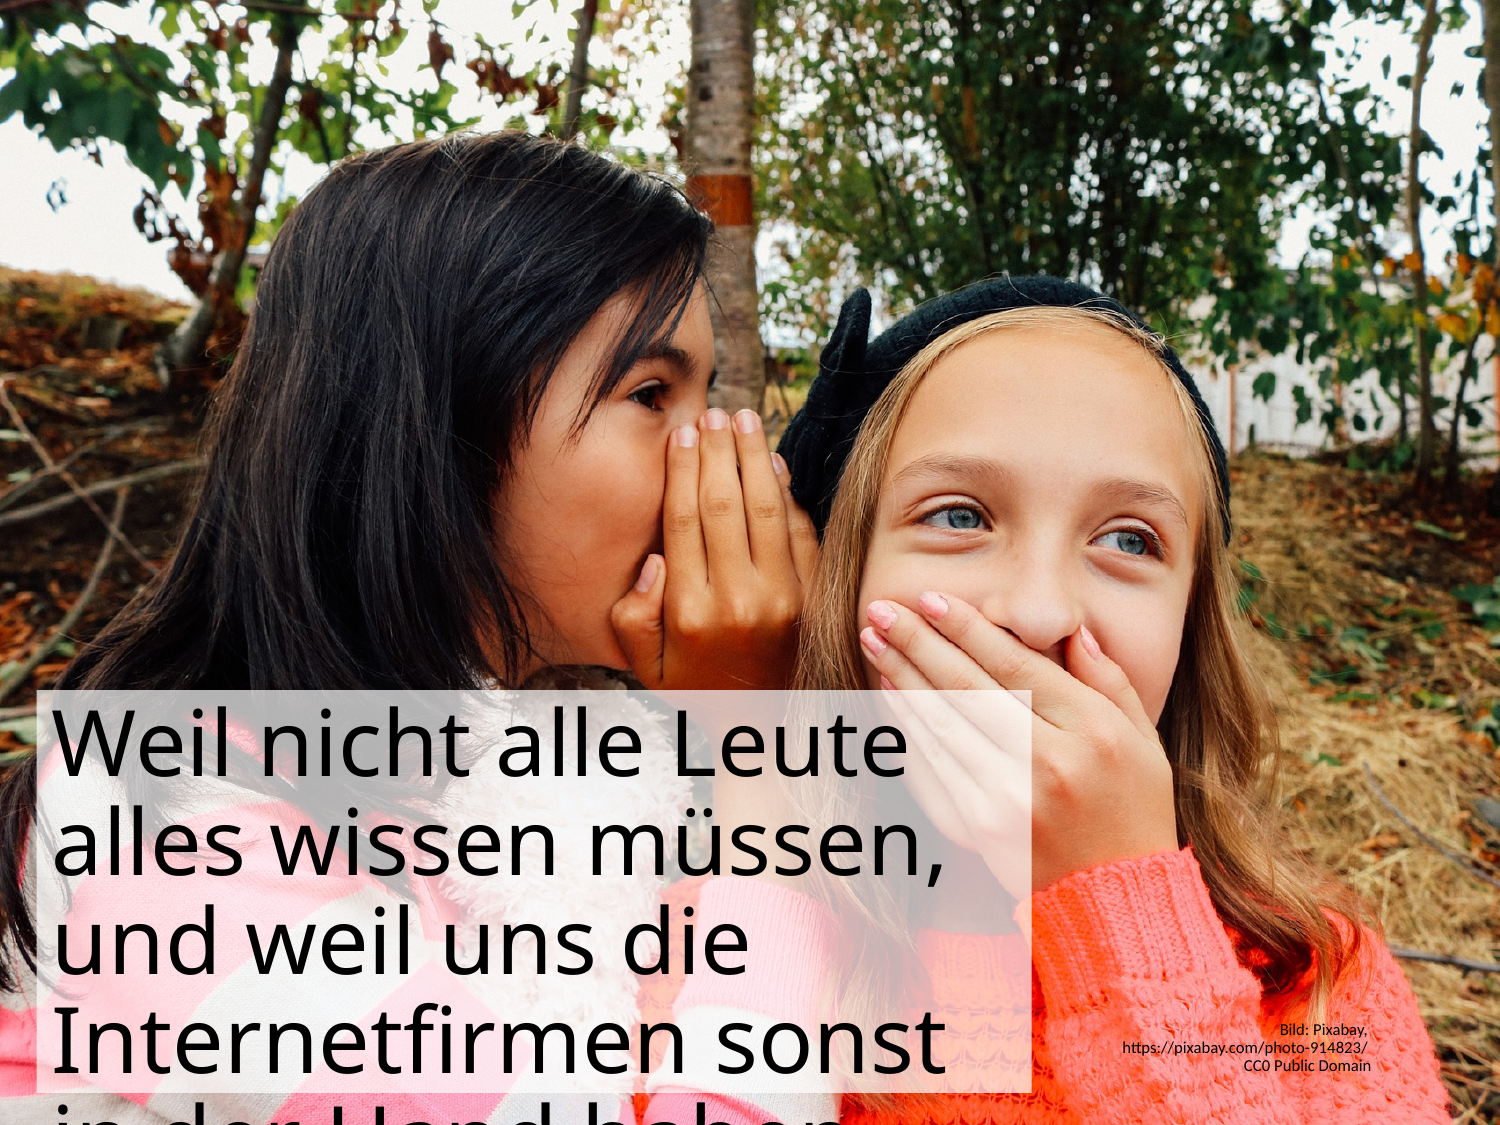

Weil nicht alle Leute alles wissen müssen, und weil uns die Internetfirmen sonst in der Hand haben.
# Bild: Pixabay, https://pixabay.com/photo-914823/ CC0 Public Domain